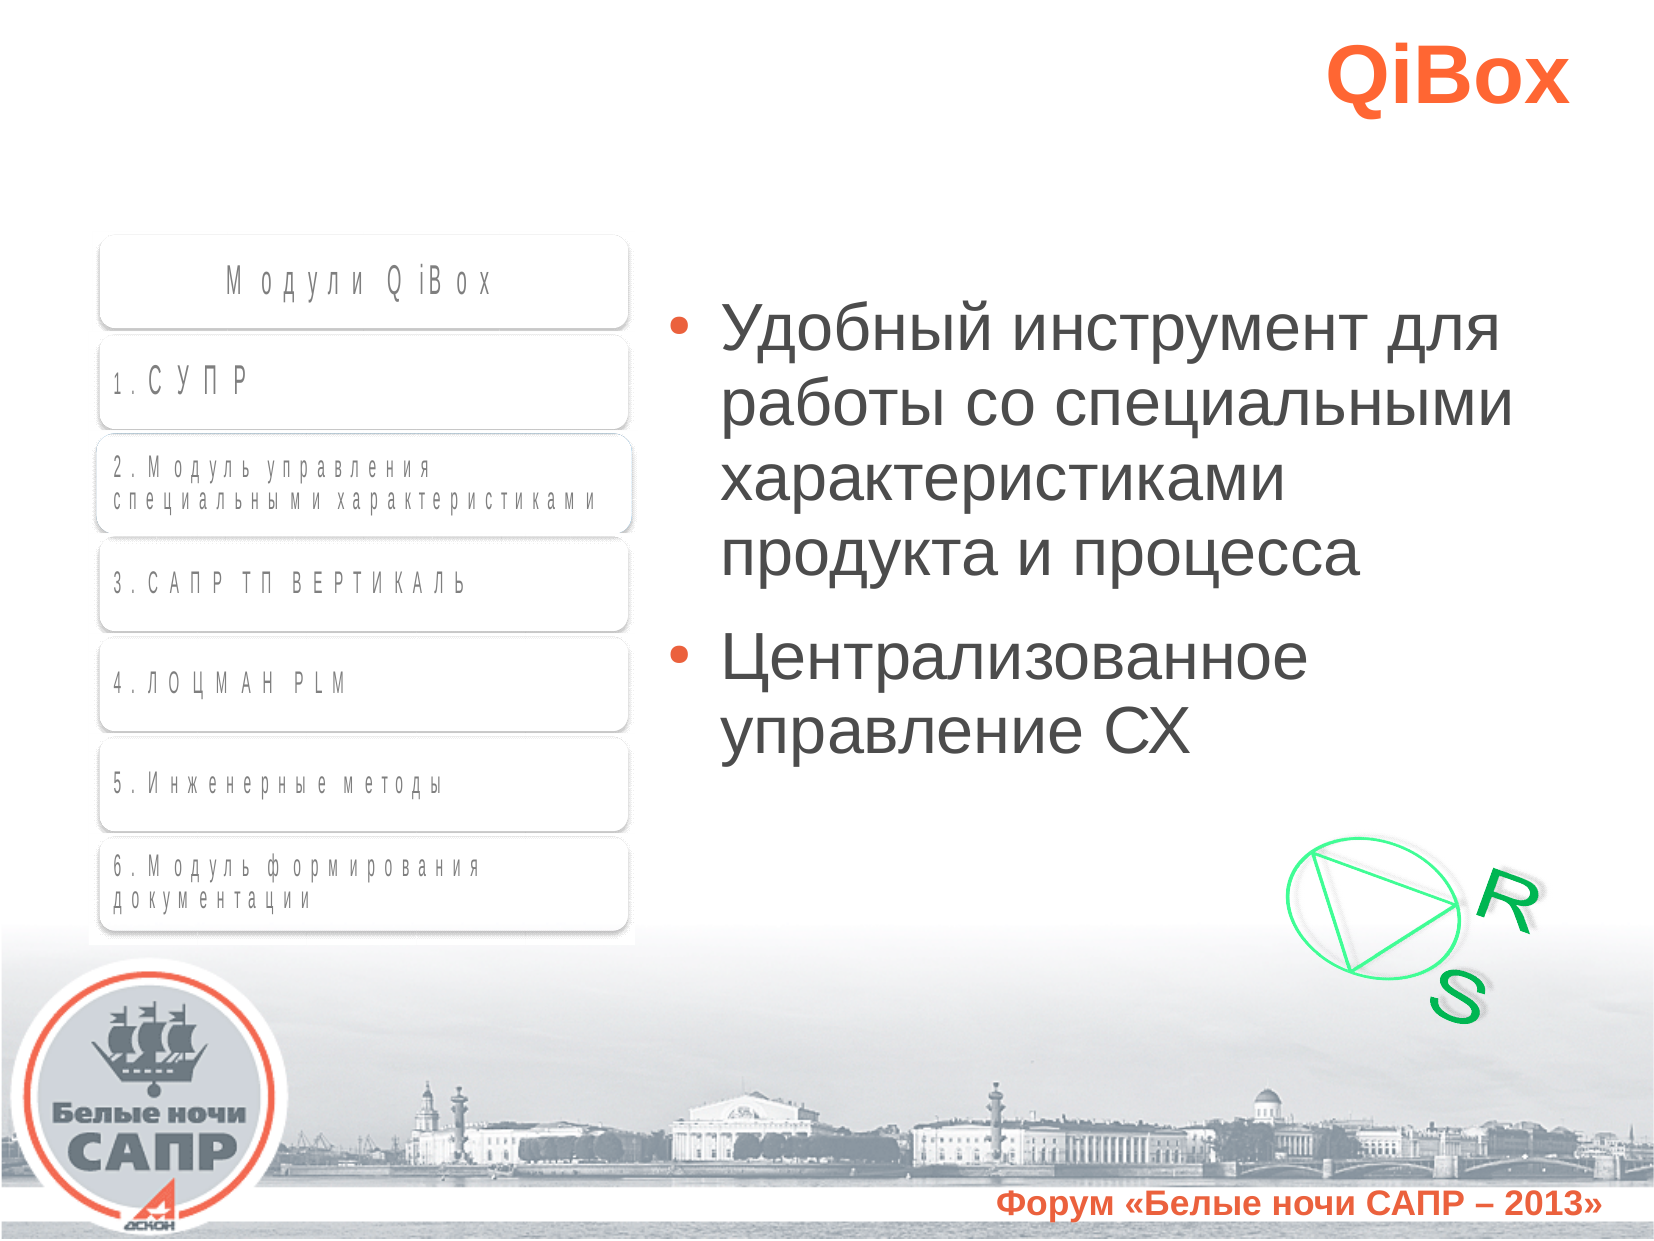

# QiBox
Удобный инструмент для работы со специальными характеристиками продукта и процесса
Централизованное управление СХ